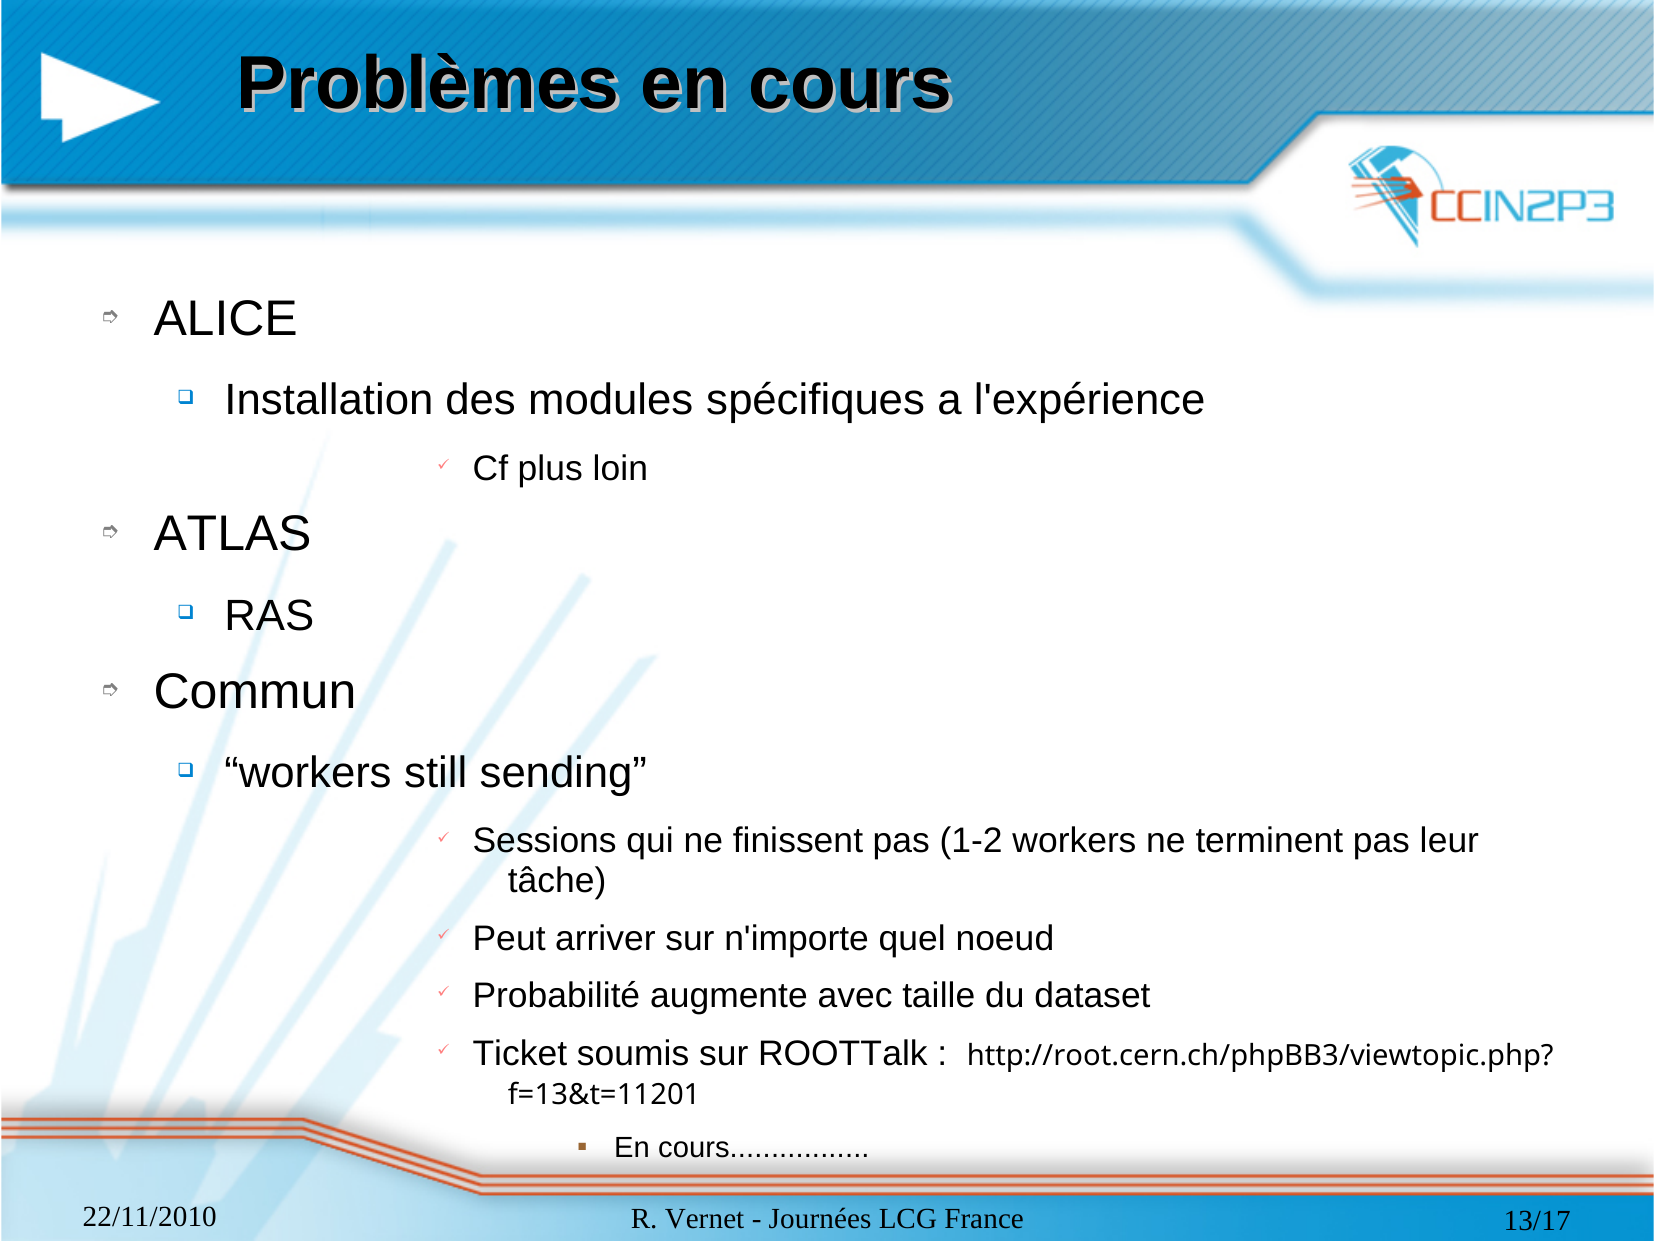

# Problèmes en cours
ALICE
Installation des modules spécifiques a l'expérience
Cf plus loin
ATLAS
RAS
Commun
“workers still sending”
Sessions qui ne finissent pas (1-2 workers ne terminent pas leur tâche)
Peut arriver sur n'importe quel noeud
Probabilité augmente avec taille du dataset
Ticket soumis sur ROOTTalk : http://root.cern.ch/phpBB3/viewtopic.php?f=13&t=11201
En cours.................
22/11/2010
R. Vernet - Journées LCG France
13